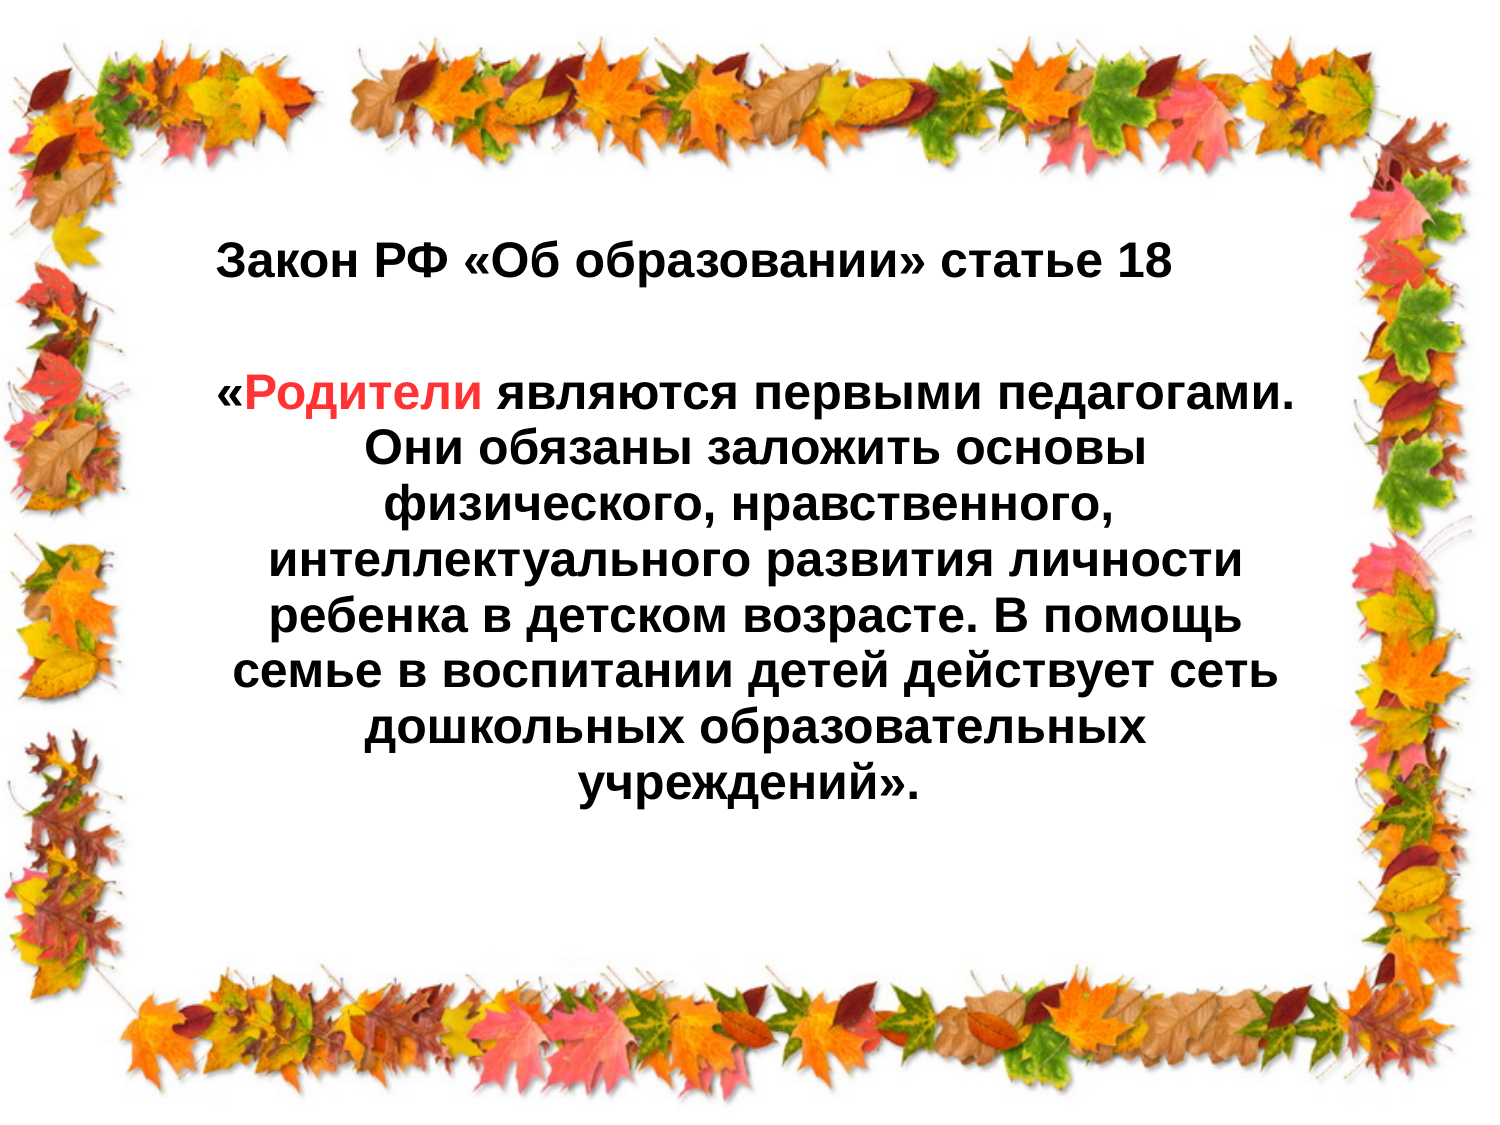

# Повестка родительского собрания
Закон РФ «Об образовании» статье 18
«Родители являются первыми педагогами. Они обязаны заложить основы физического, нравственного, интеллектуального развития личности ребенка в детском возрасте. В помощь семье в воспитании детей действует сеть дошкольных образовательных учреждений».